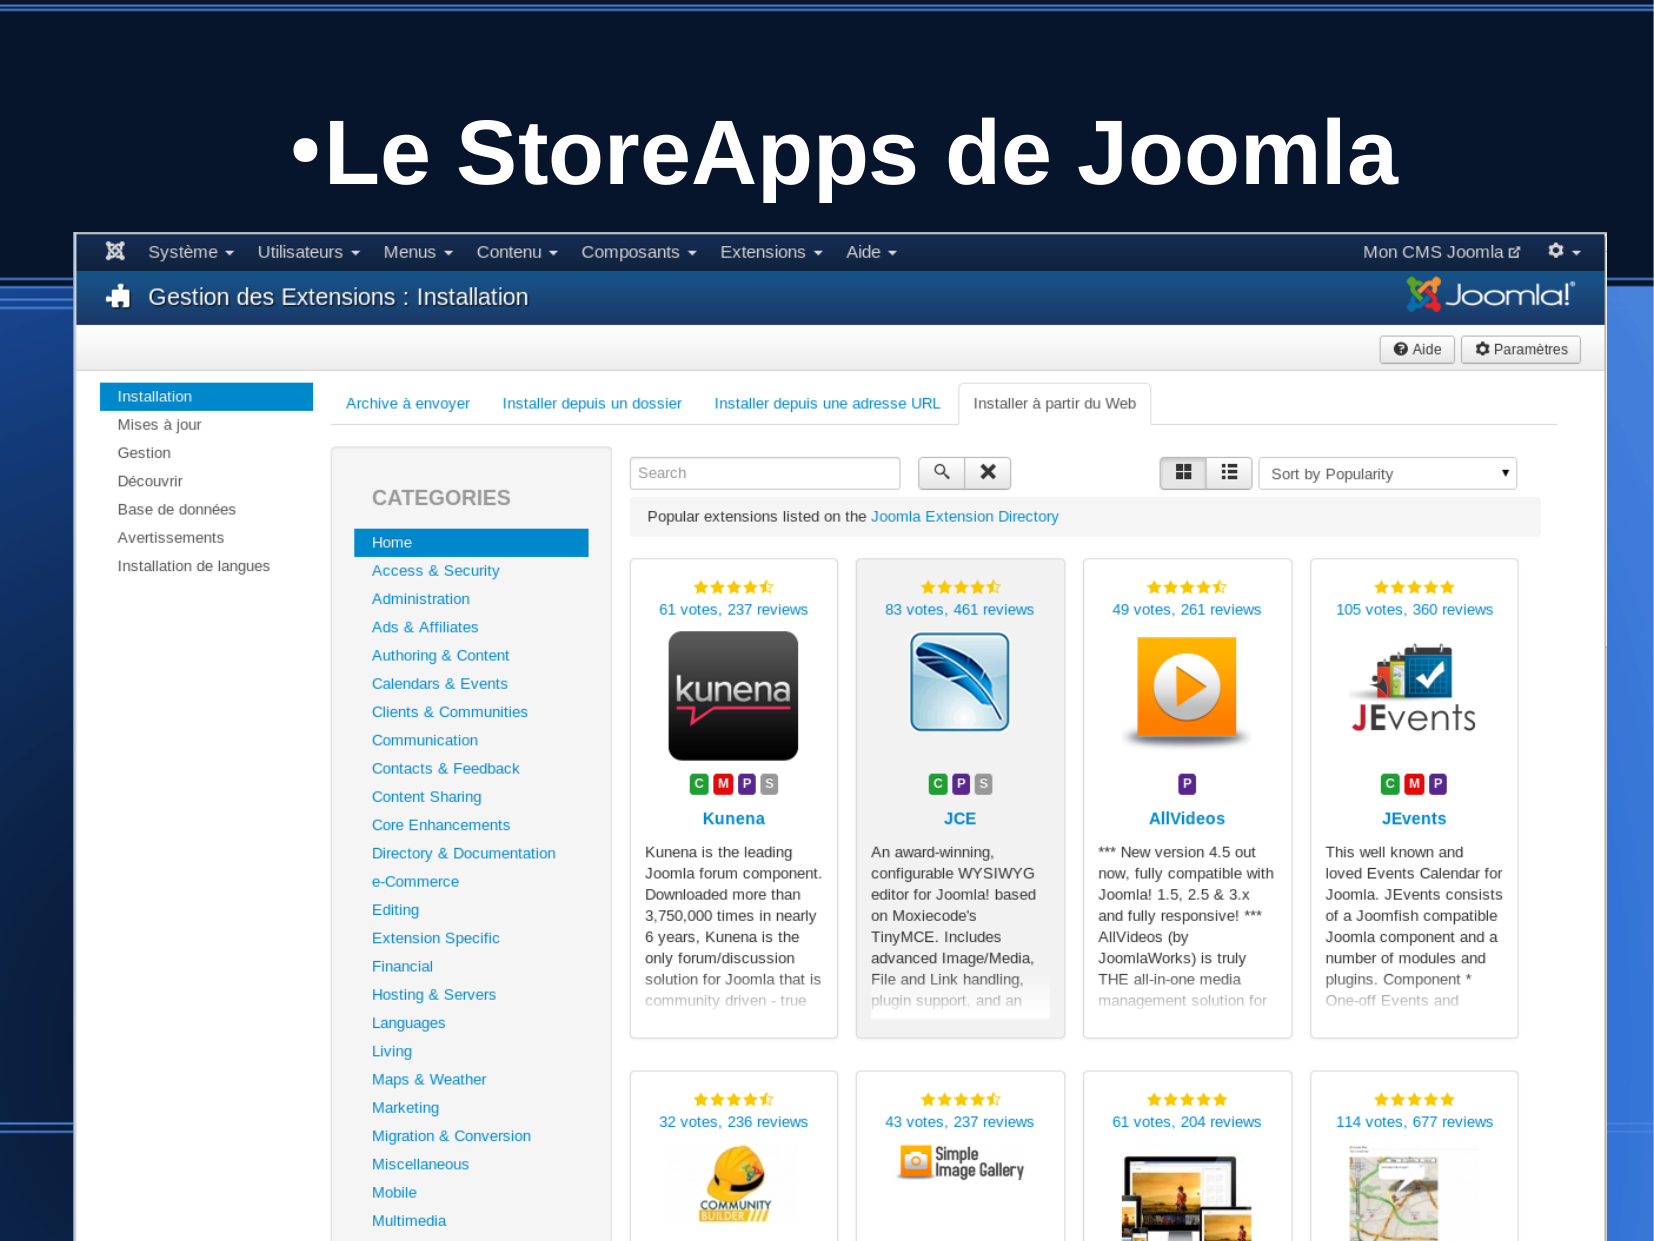

# Le StoreApps de Joomla
29/03/2015
Joomgroupe Lyon - Joomla! 3.4
9